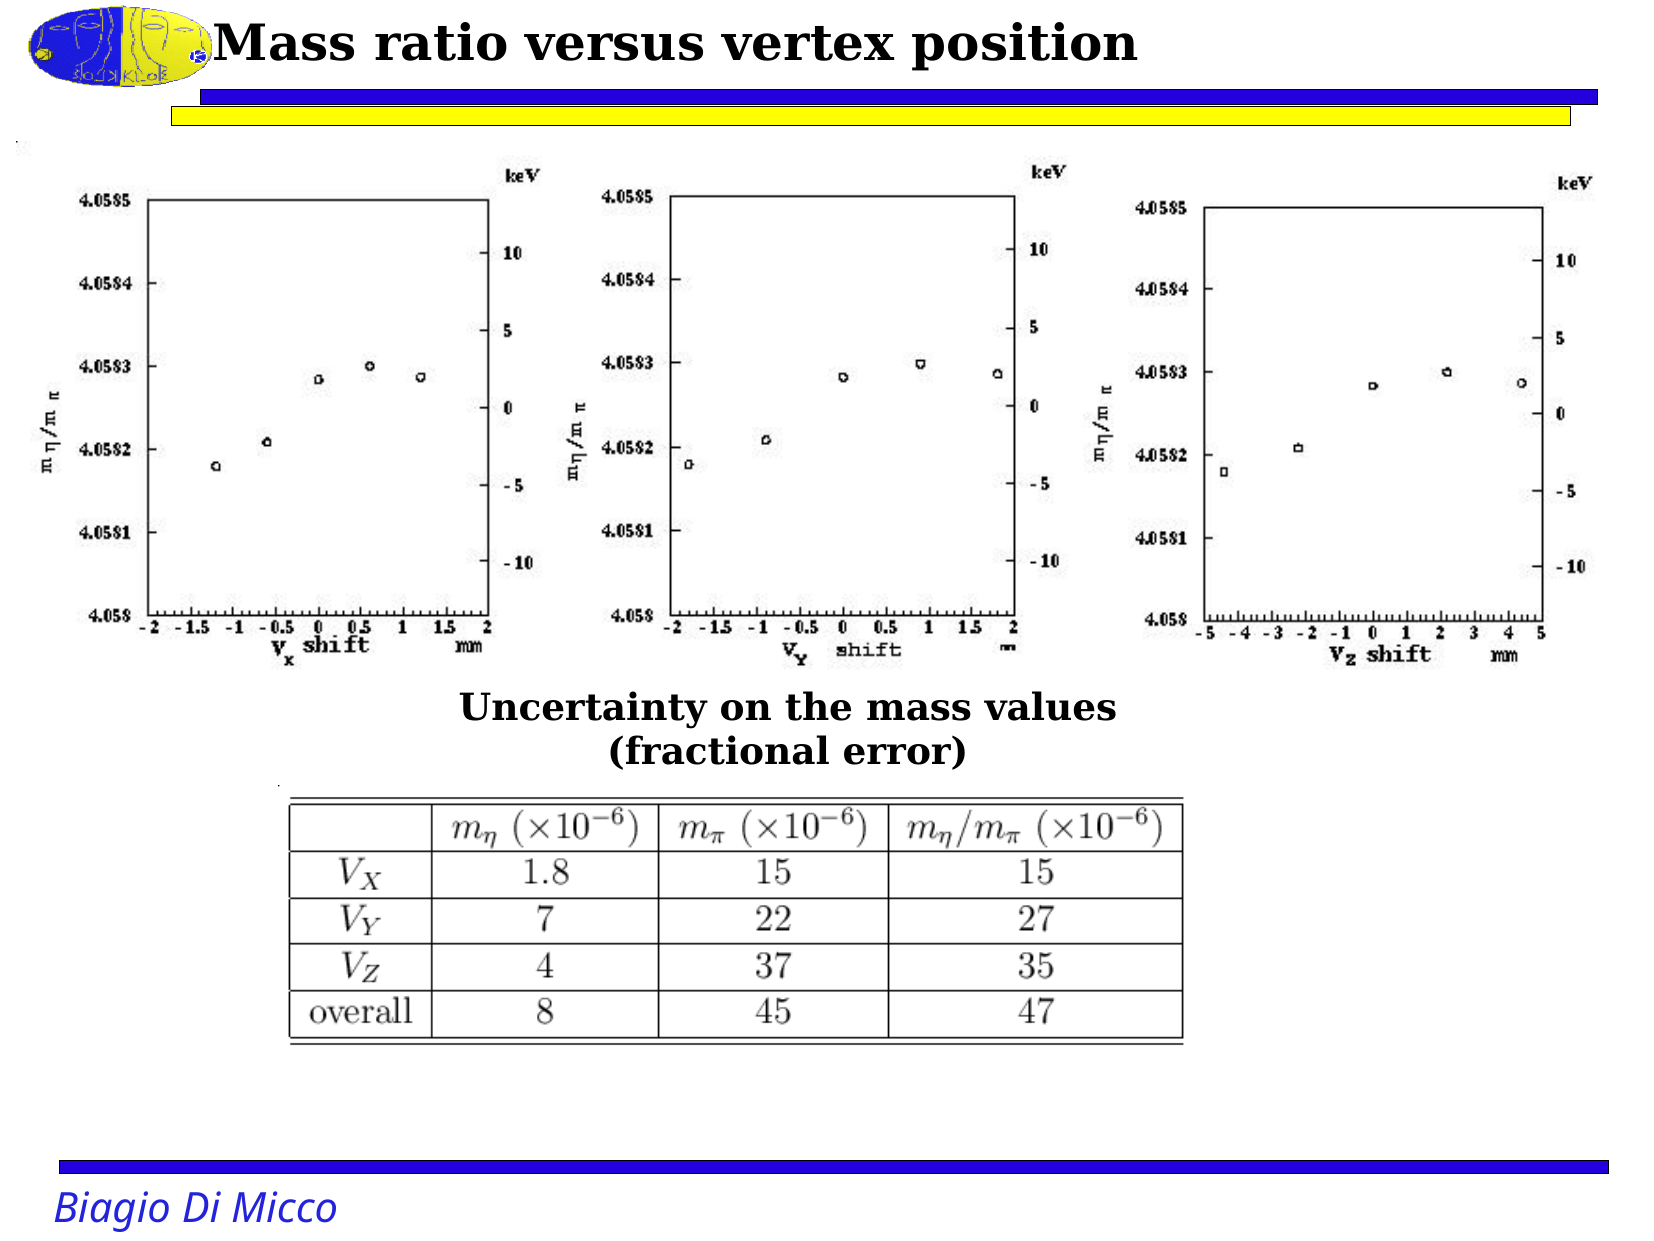

Mass ratio versus vertex position
Uncertainty on the mass values (fractional error)